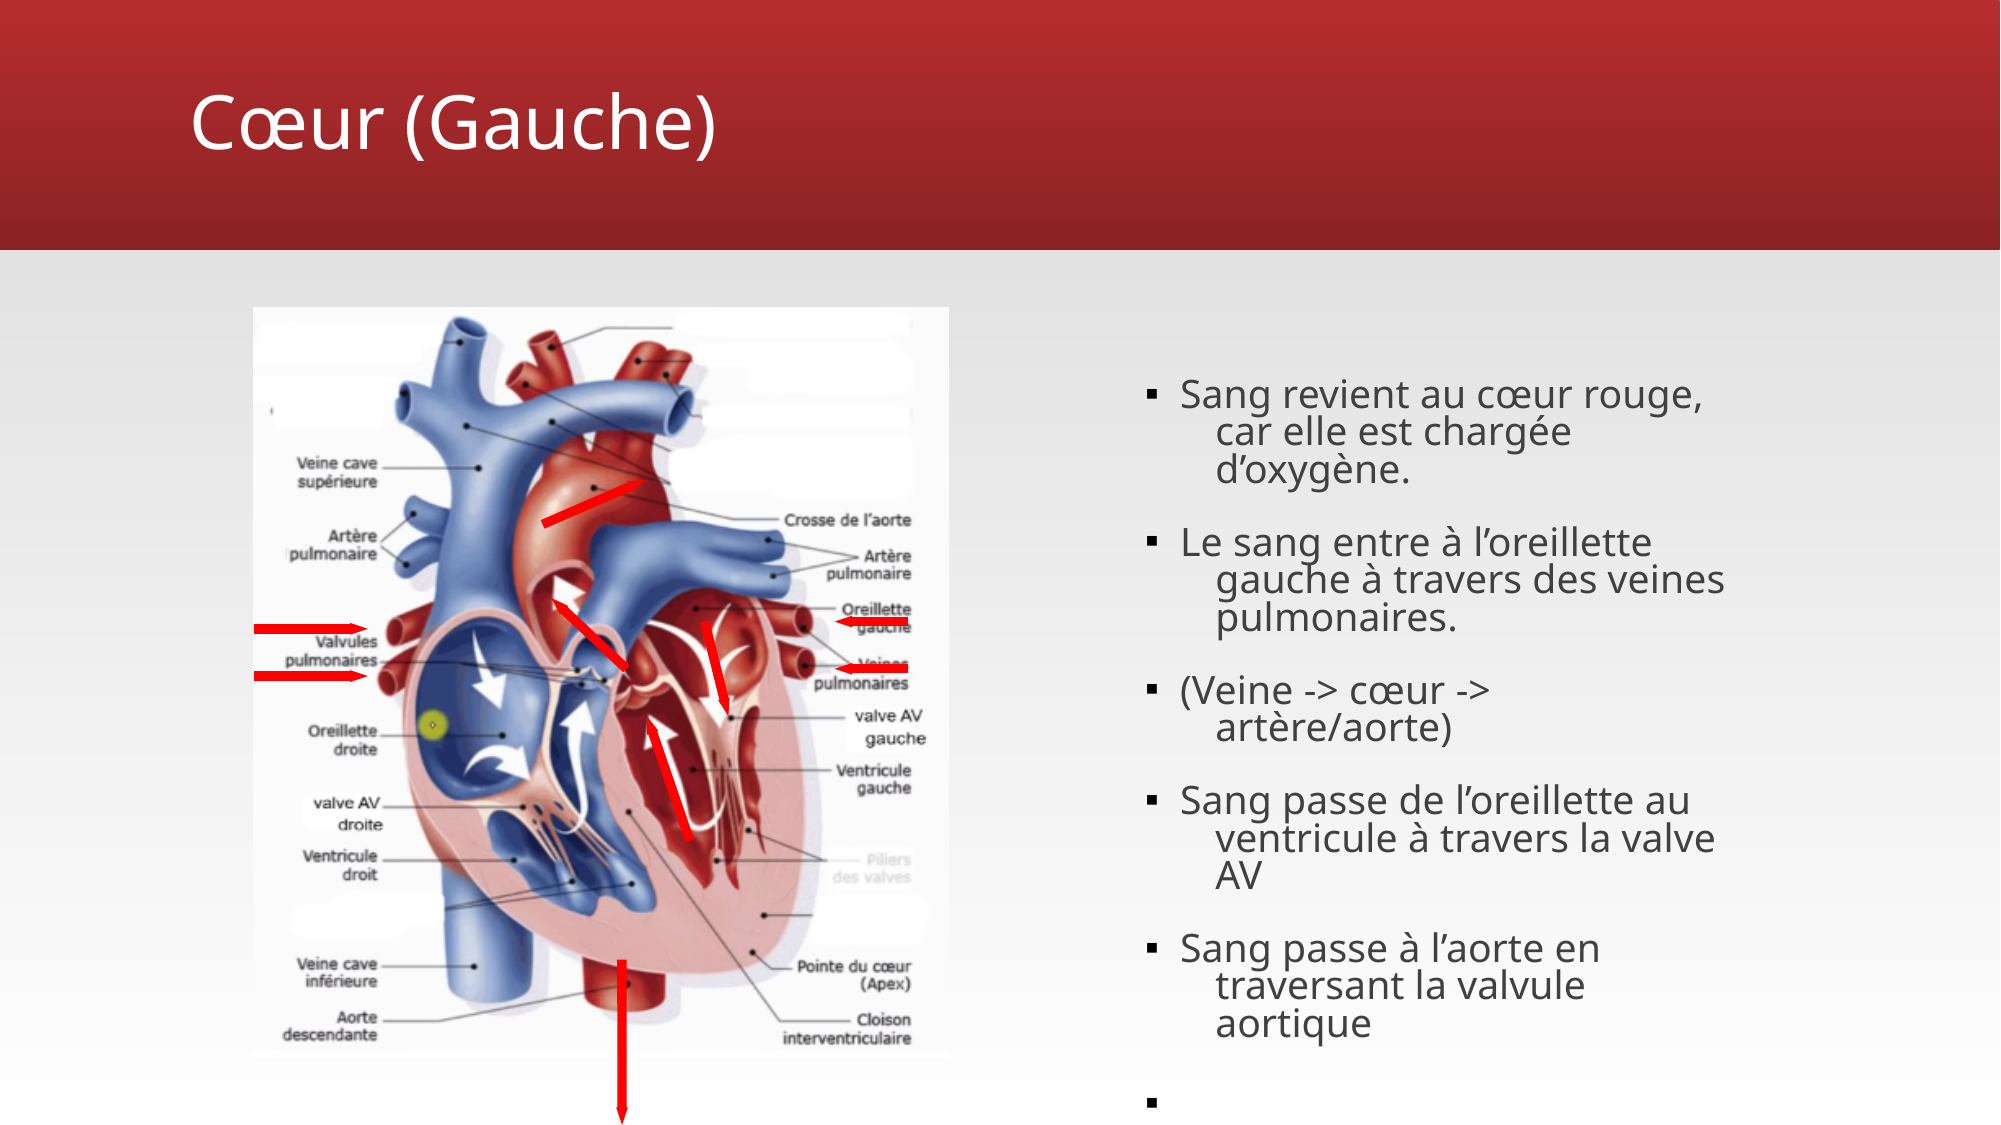

# Cœur (Gauche)
Sang revient au cœur rouge, car elle est chargée d’oxygène.
Le sang entre à l’oreillette gauche à travers des veines pulmonaires.
(Veine -> cœur -> artère/aorte)
Sang passe de l’oreillette au ventricule à travers la valve AV
Sang passe à l’aorte en traversant la valvule aortique